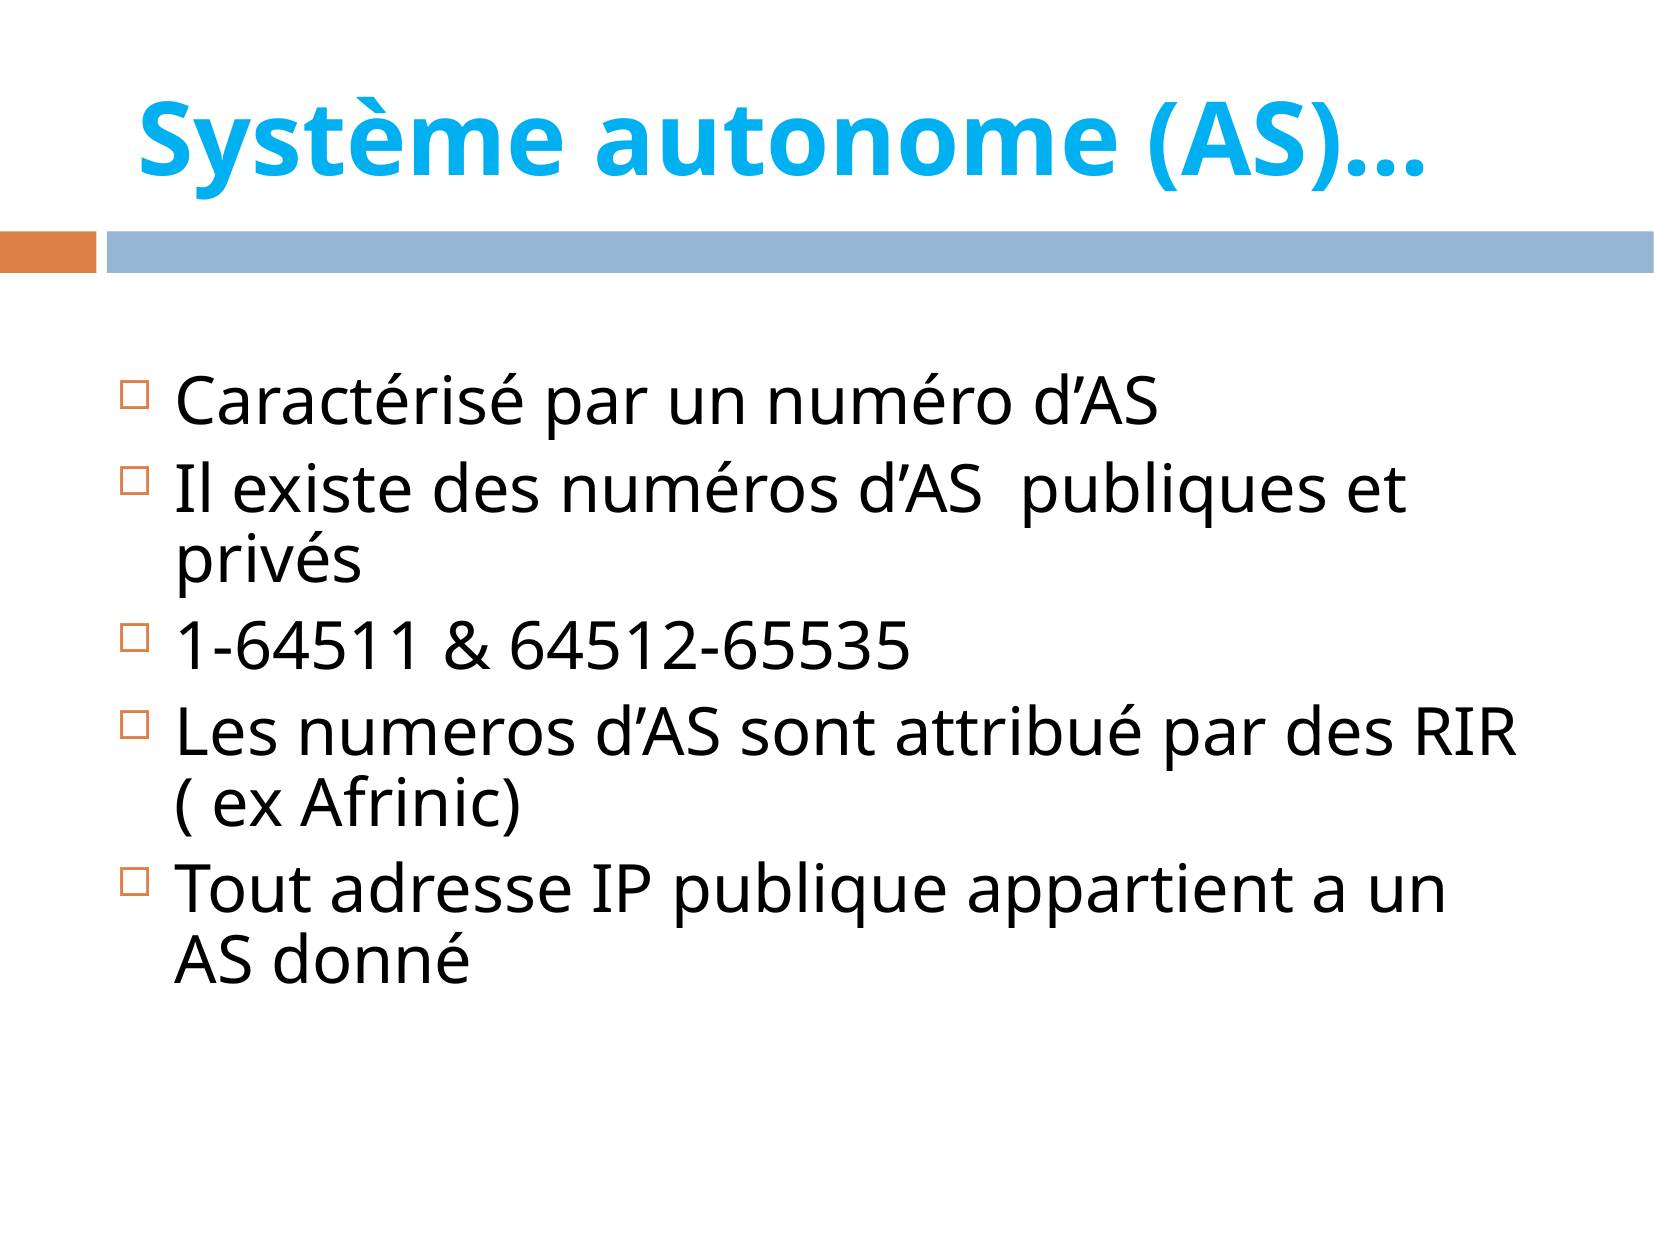

# Système autonome (AS)...
Caractérisé par un numéro d’AS
Il existe des numéros d’AS publiques et privés
1-64511 & 64512-65535
Les numeros d’AS sont attribué par des RIR ( ex Afrinic)
Tout adresse IP publique appartient a un AS donné